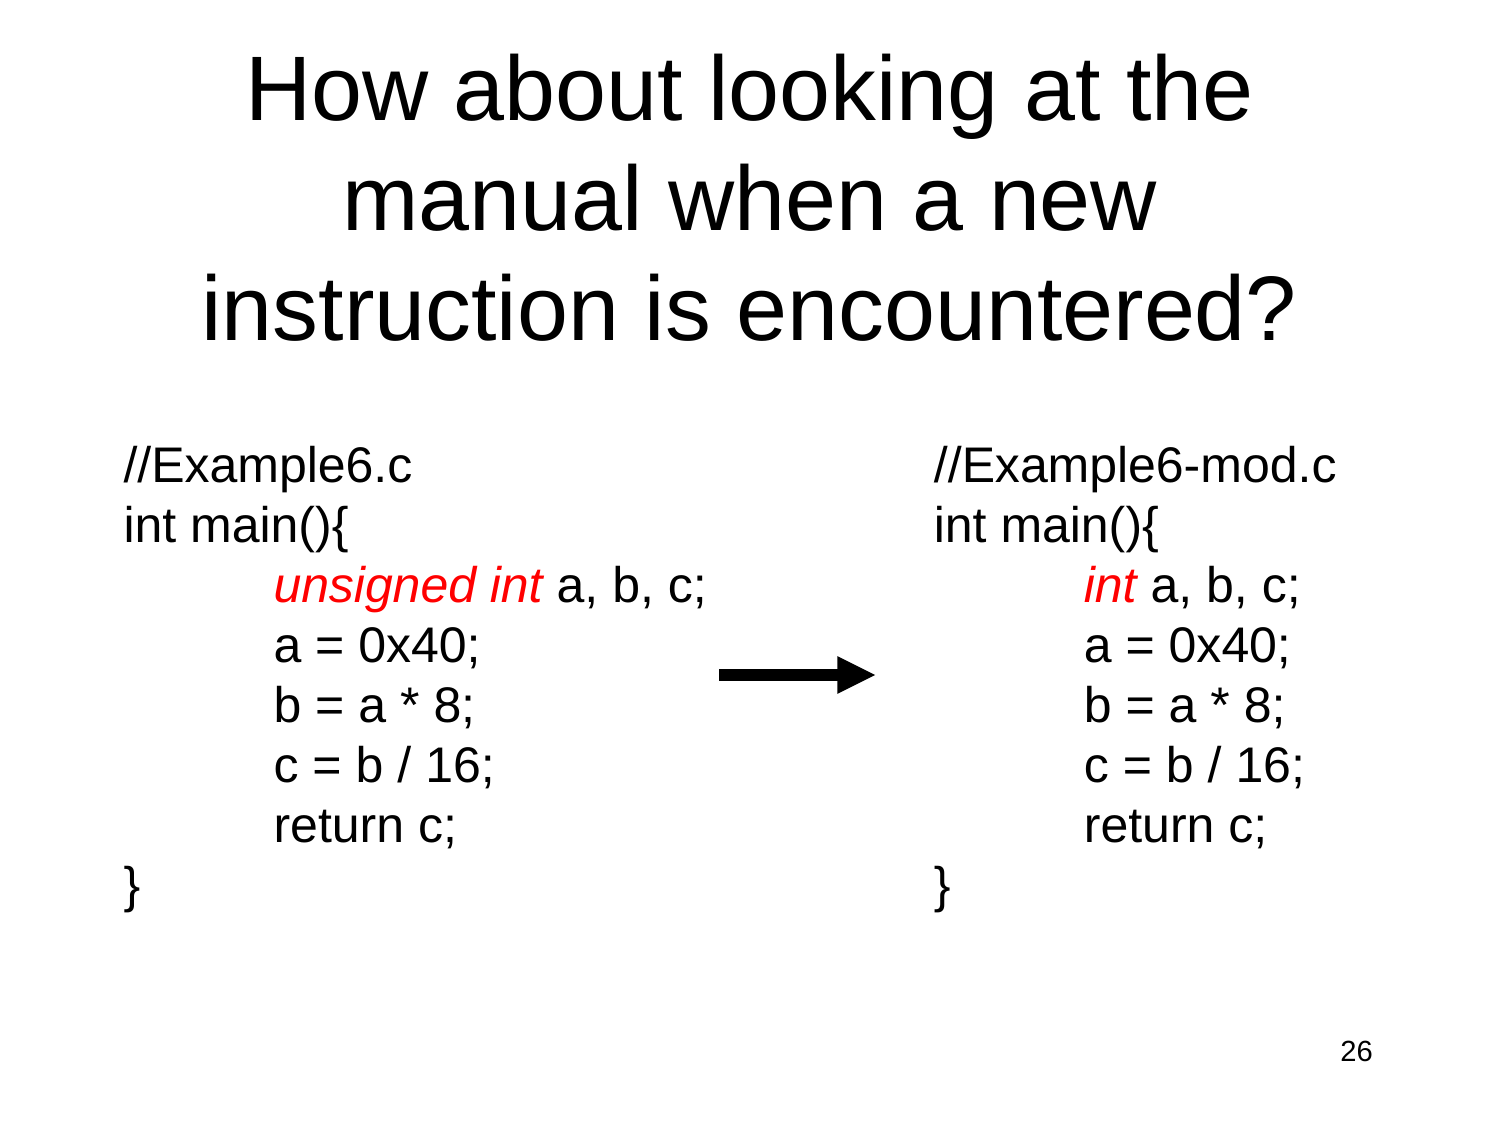

# How about looking at the manual when a new instruction is encountered?
//Example6.c
int main(){
	unsigned int a, b, c;
	a = 0x40;
	b = a * 8;
	c = b / 16;
	return c;
}
//Example6-mod.c
int main(){
	int a, b, c;
	a = 0x40;
	b = a * 8;
	c = b / 16;
	return c;
}